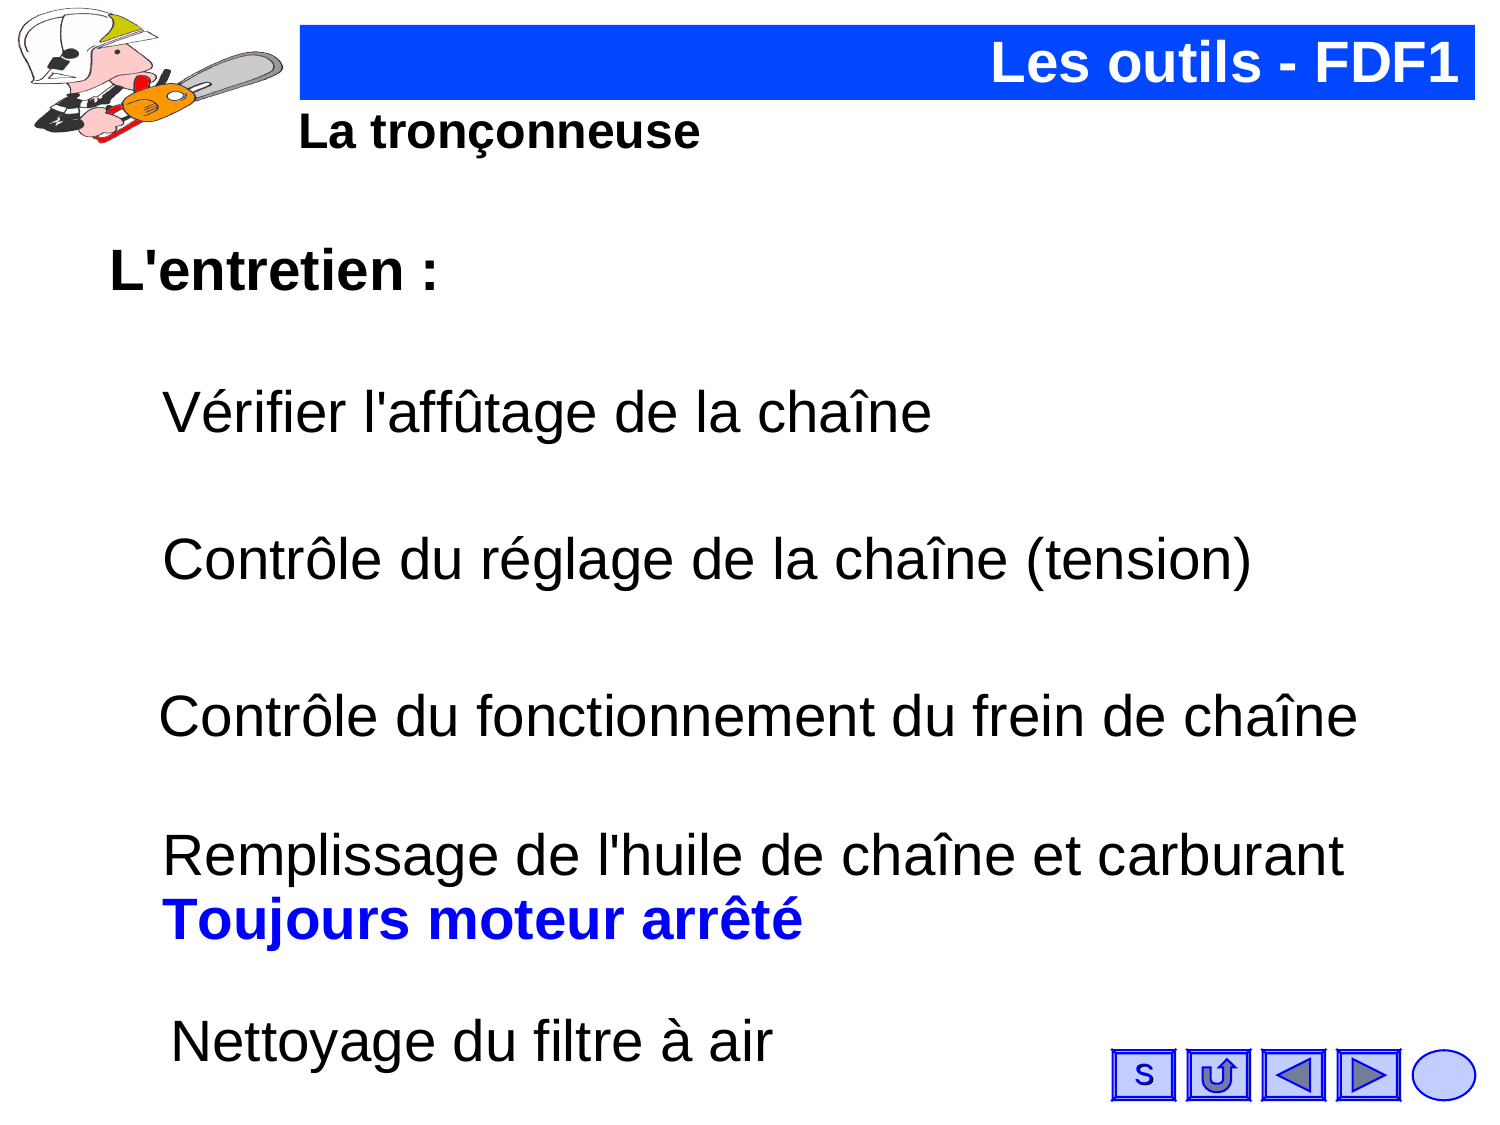

Les outils - FDF1
La tronçonneuse
L'entretien :
Vérifier l'affûtage de la chaîne
Contrôle du réglage de la chaîne (tension)
Contrôle du fonctionnement du frein de chaîne
Remplissage de l'huile de chaîne et carburant
Toujours moteur arrêté
Nettoyage du filtre à air